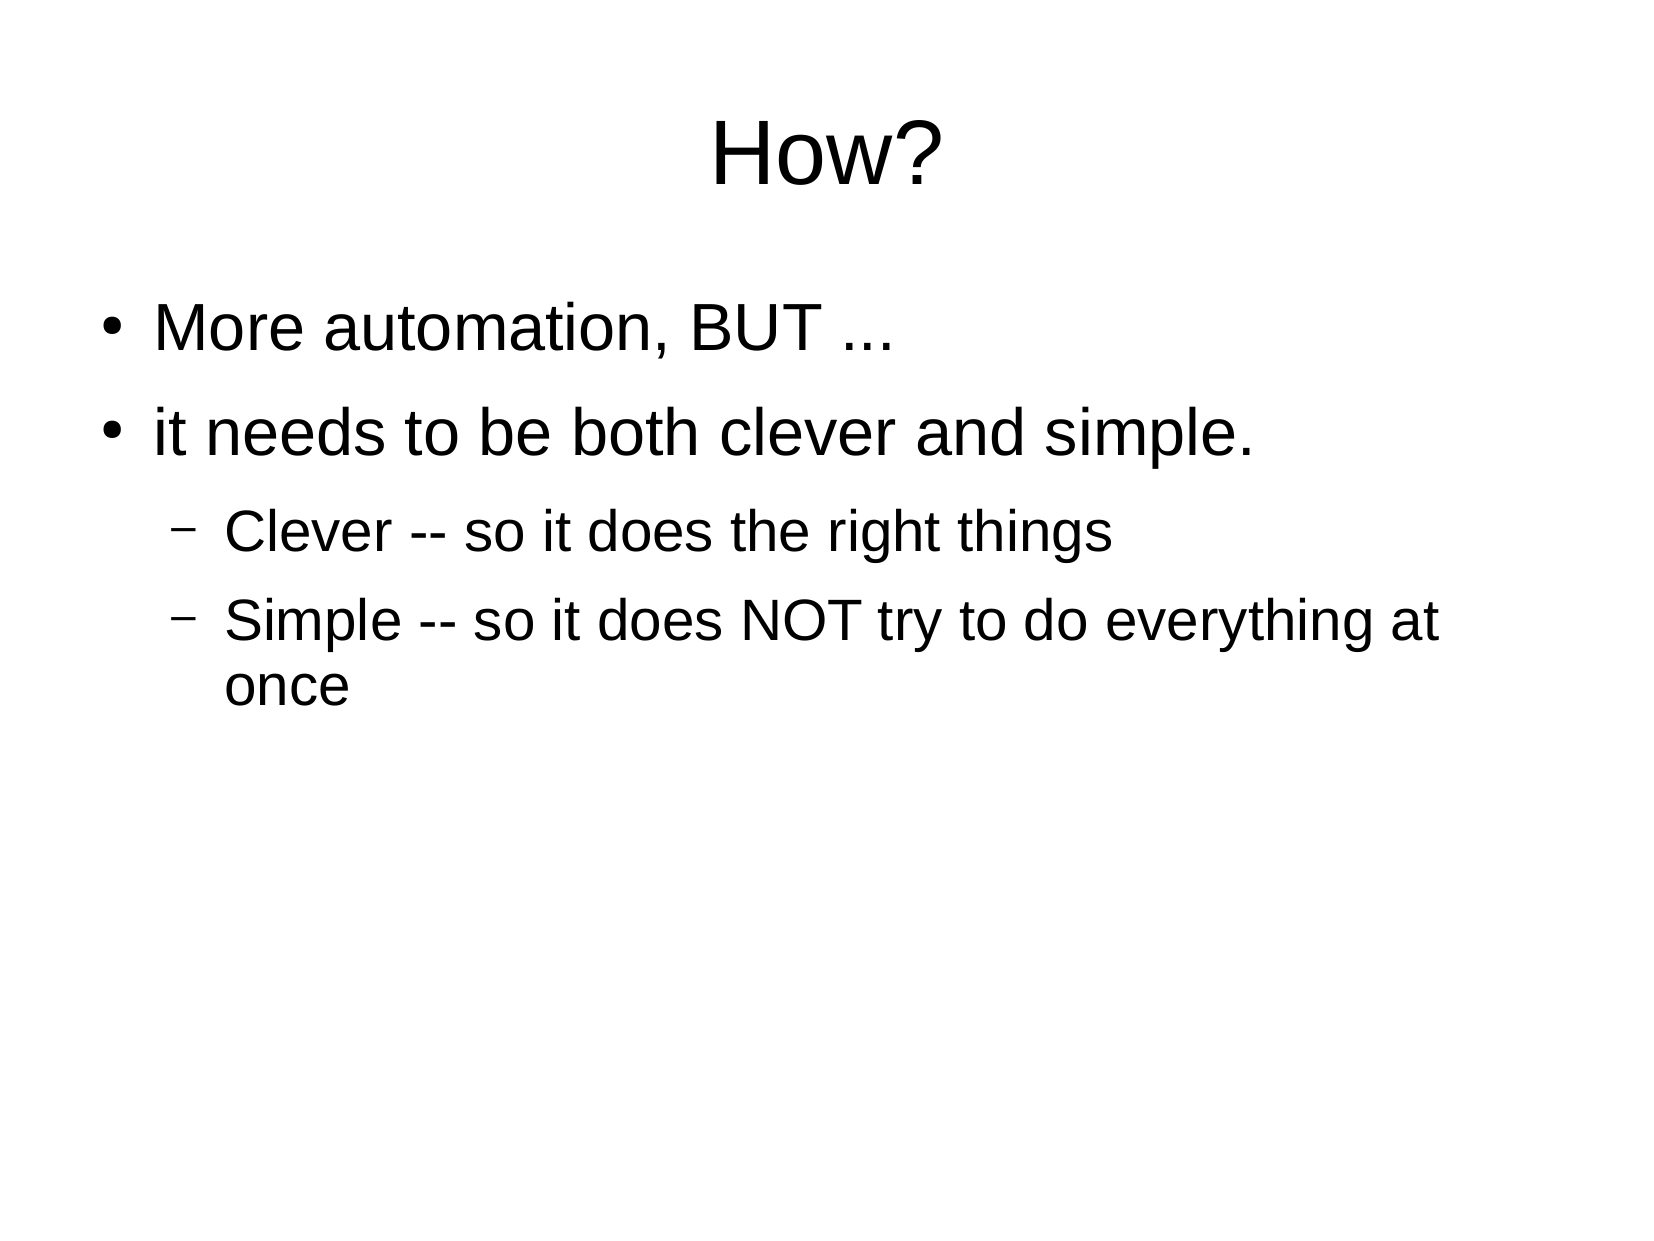

# How?
More automation, BUT ...
it needs to be both clever and simple.
Clever -- so it does the right things
Simple -- so it does NOT try to do everything at once